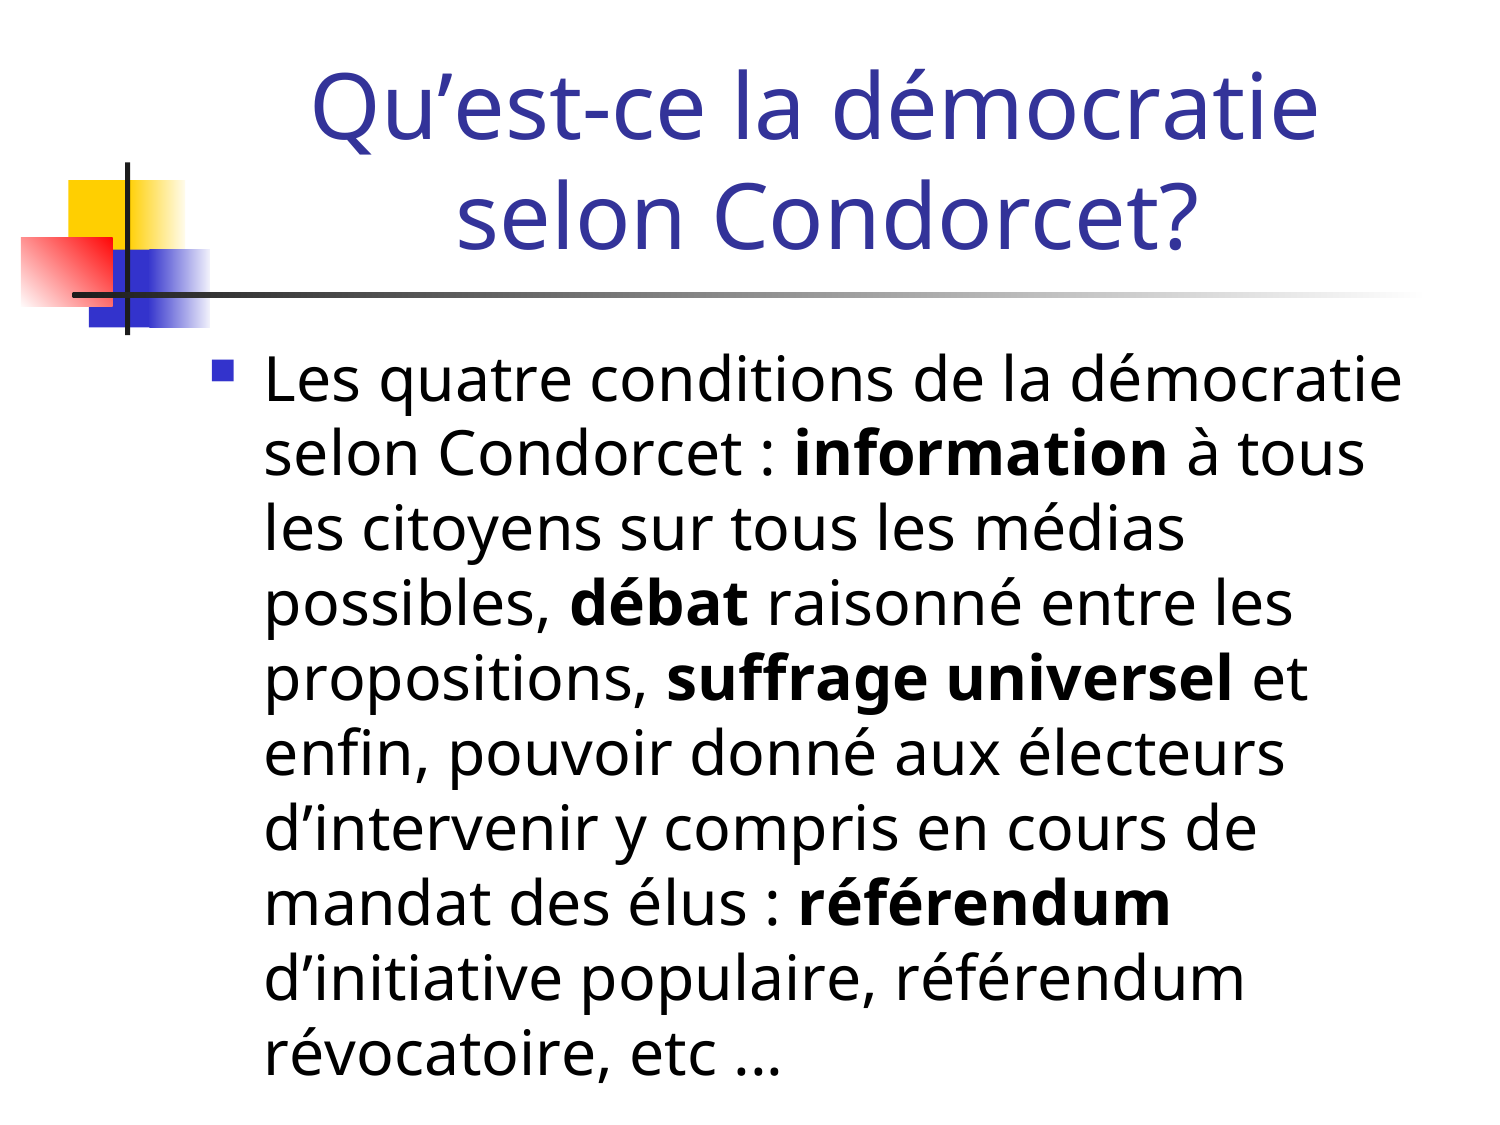

Qu’est-ce la démocratie
selon Condorcet?
Les quatre conditions de la démocratie selon Condorcet : information à tous les citoyens sur tous les médias possibles, débat raisonné entre les propositions, suffrage universel et enfin, pouvoir donné aux électeurs d’intervenir y compris en cours de mandat des élus : référendum d’initiative populaire, référendum révocatoire, etc ...